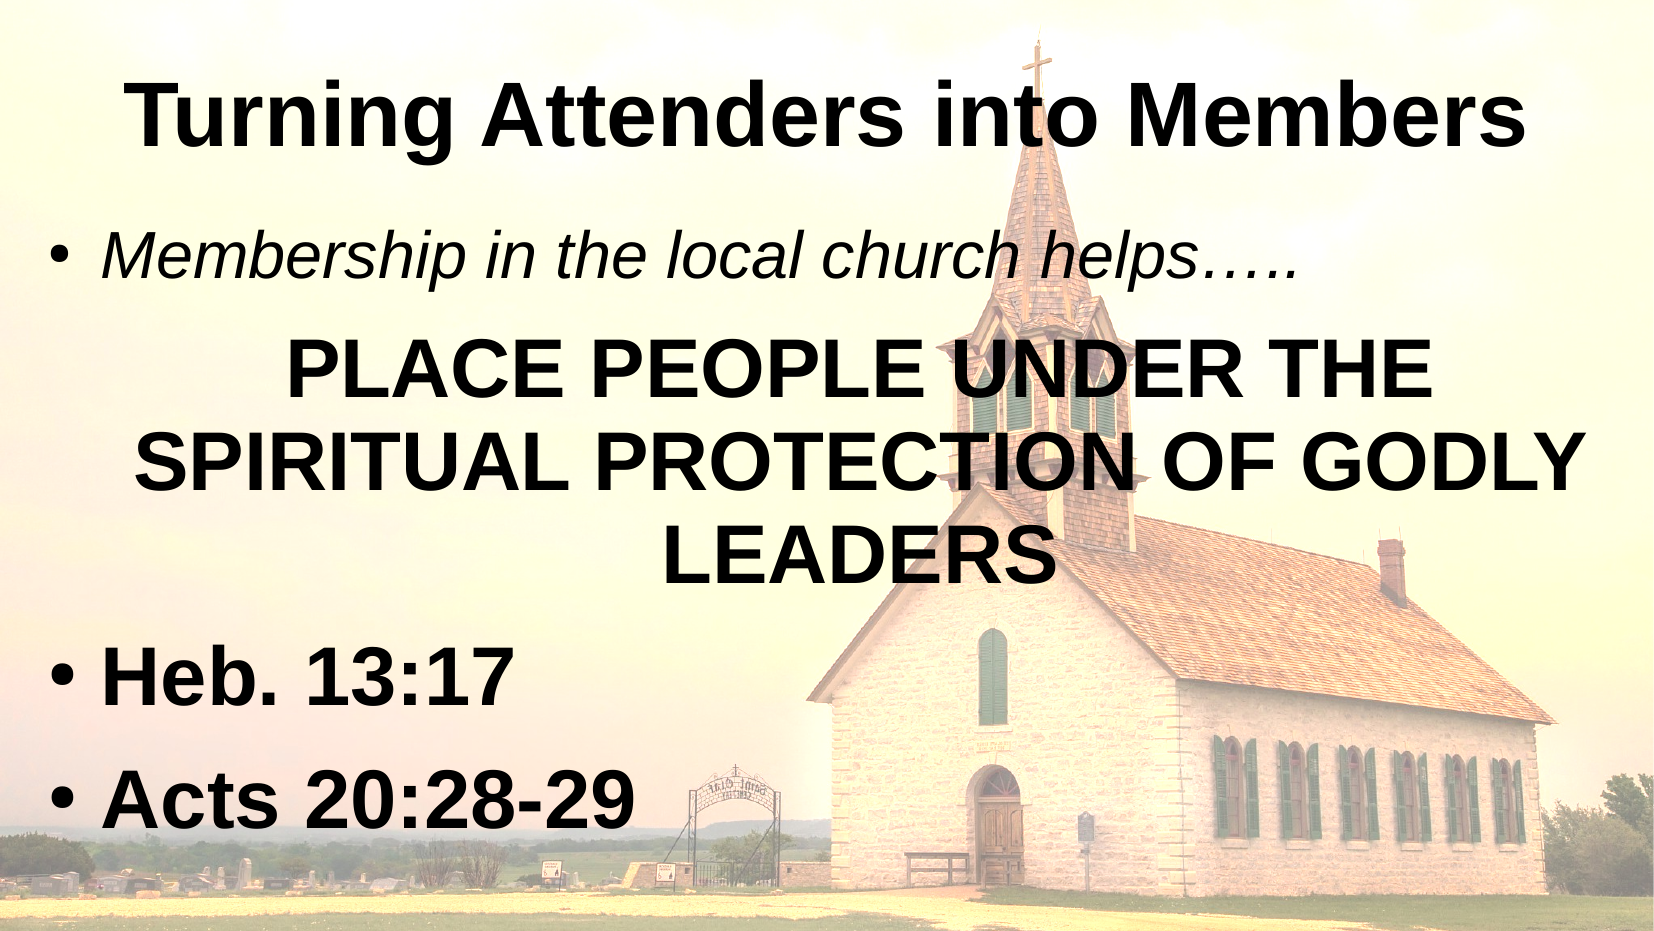

# Turning Attenders into Members
Membership in the local church helps…..
PLACE PEOPLE UNDER THE SPIRITUAL PROTECTION OF GODLY LEADERS
Heb. 13:17
Acts 20:28-29